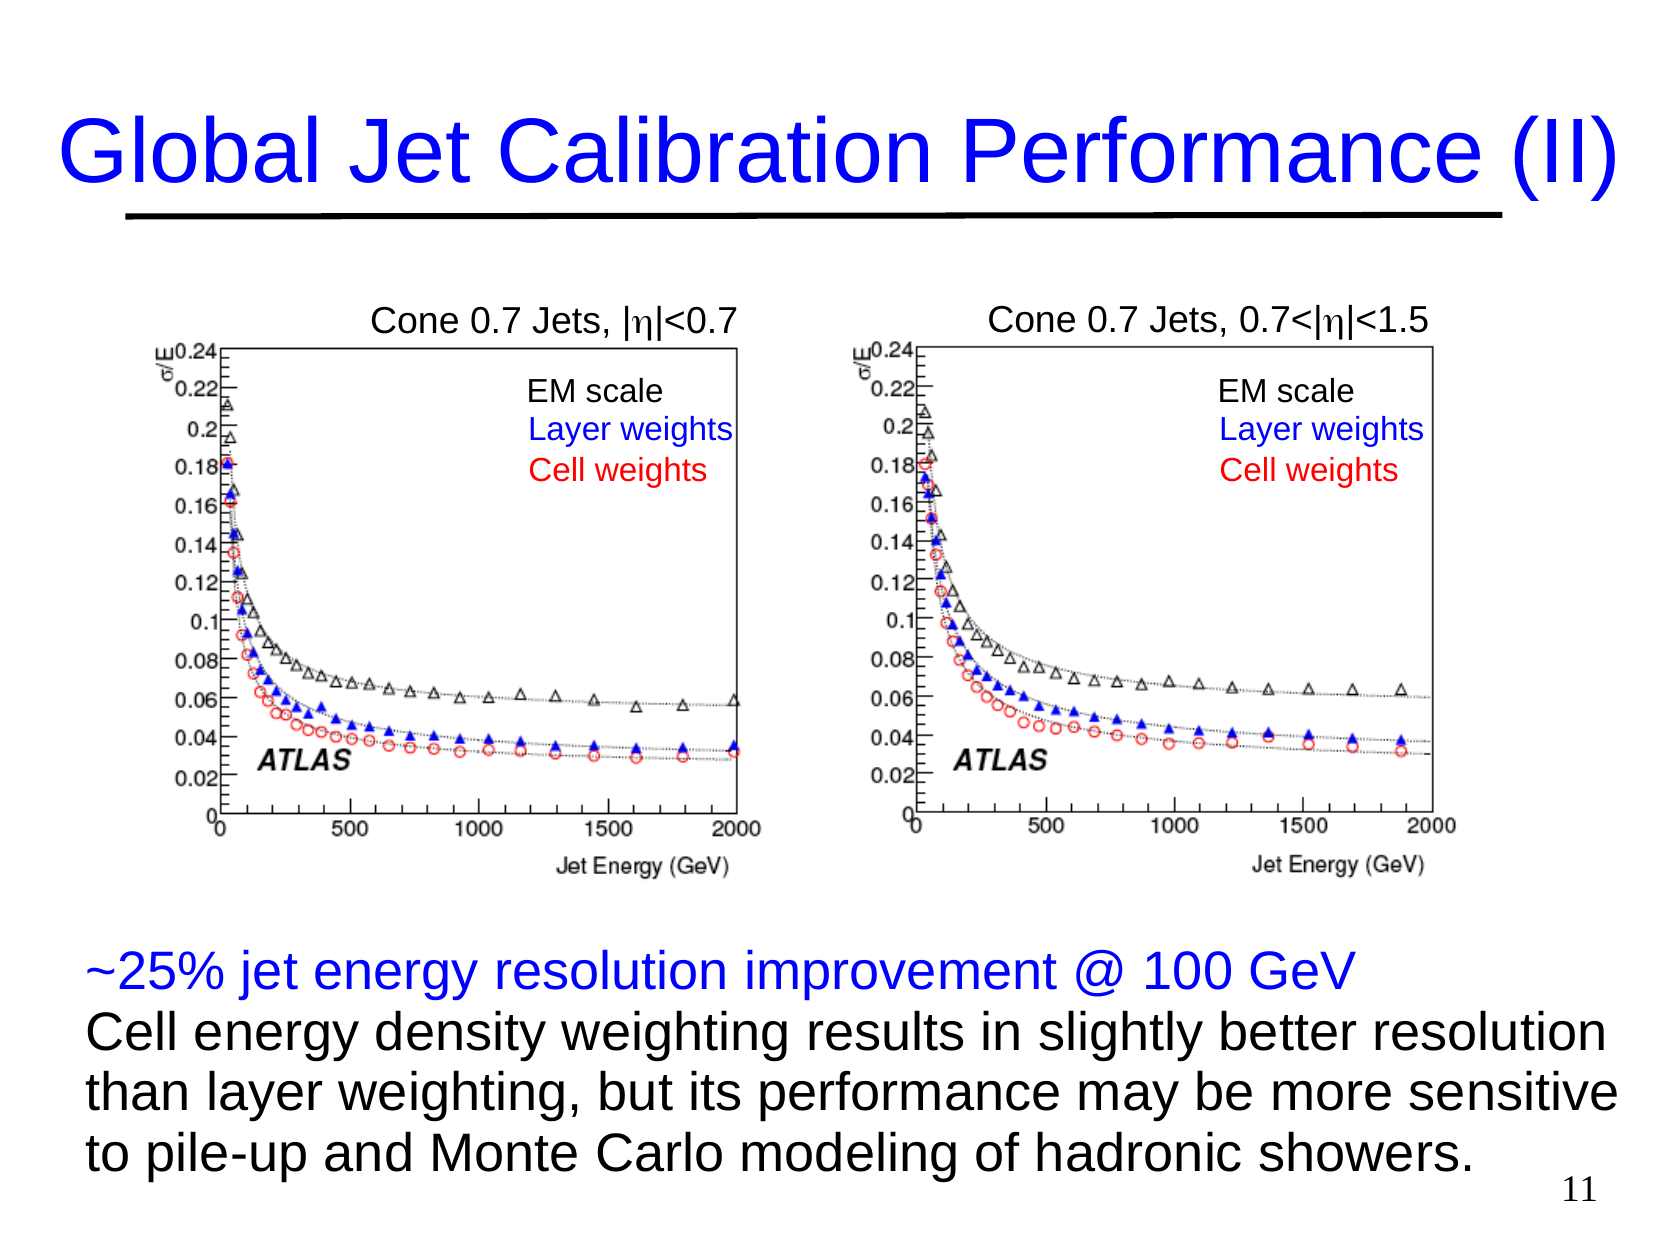

Global Jet Calibration Performance (II)
Cone 0.7 Jets, 0.7<|η|<1.5
Cone 0.7 Jets, |η|<0.7
EM scale
EM scale
Layer weights
Layer weights
Cell weights
Cell weights
~25% jet energy resolution improvement @ 100 GeV
Cell energy density weighting results in slightly better resolution
than layer weighting, but its performance may be more sensitive
to pile-up and Monte Carlo modeling of hadronic showers.